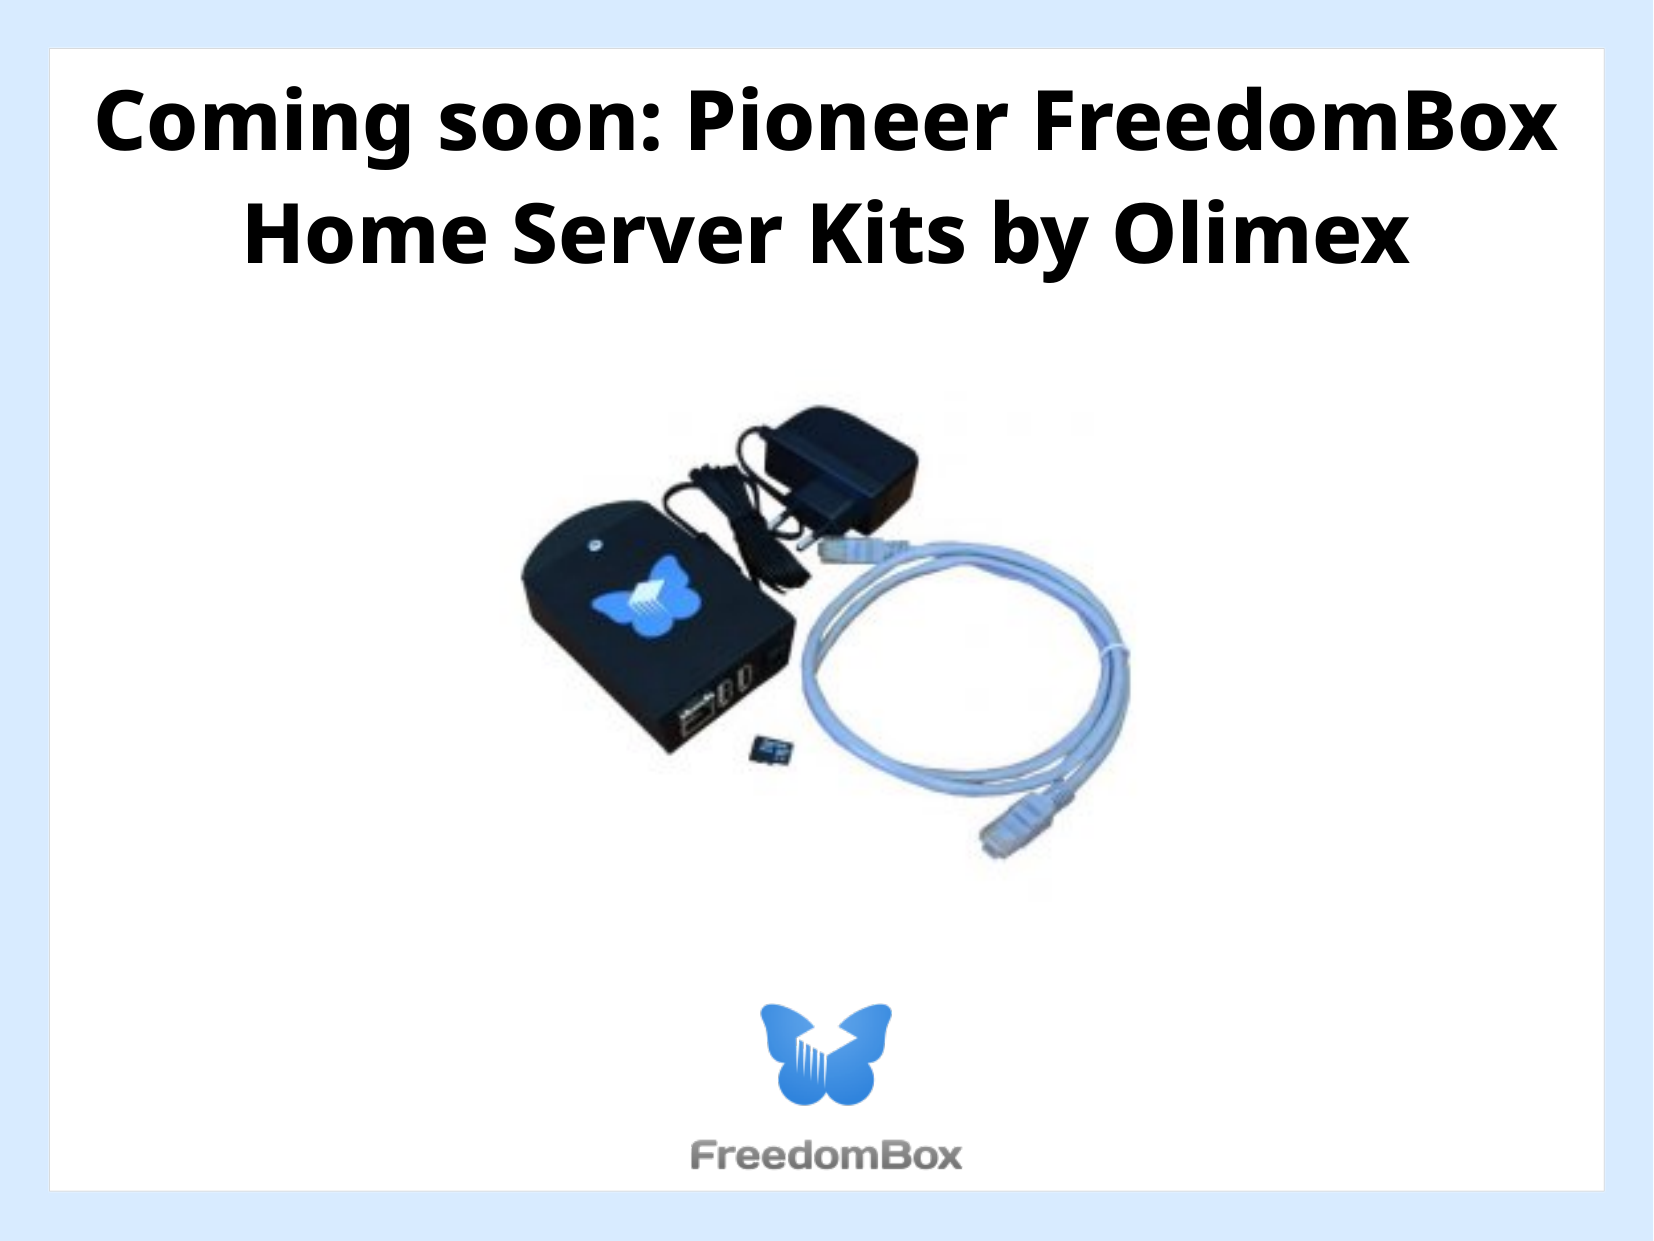

# Coming soon: Pioneer FreedomBox Home Server Kits by Olimex